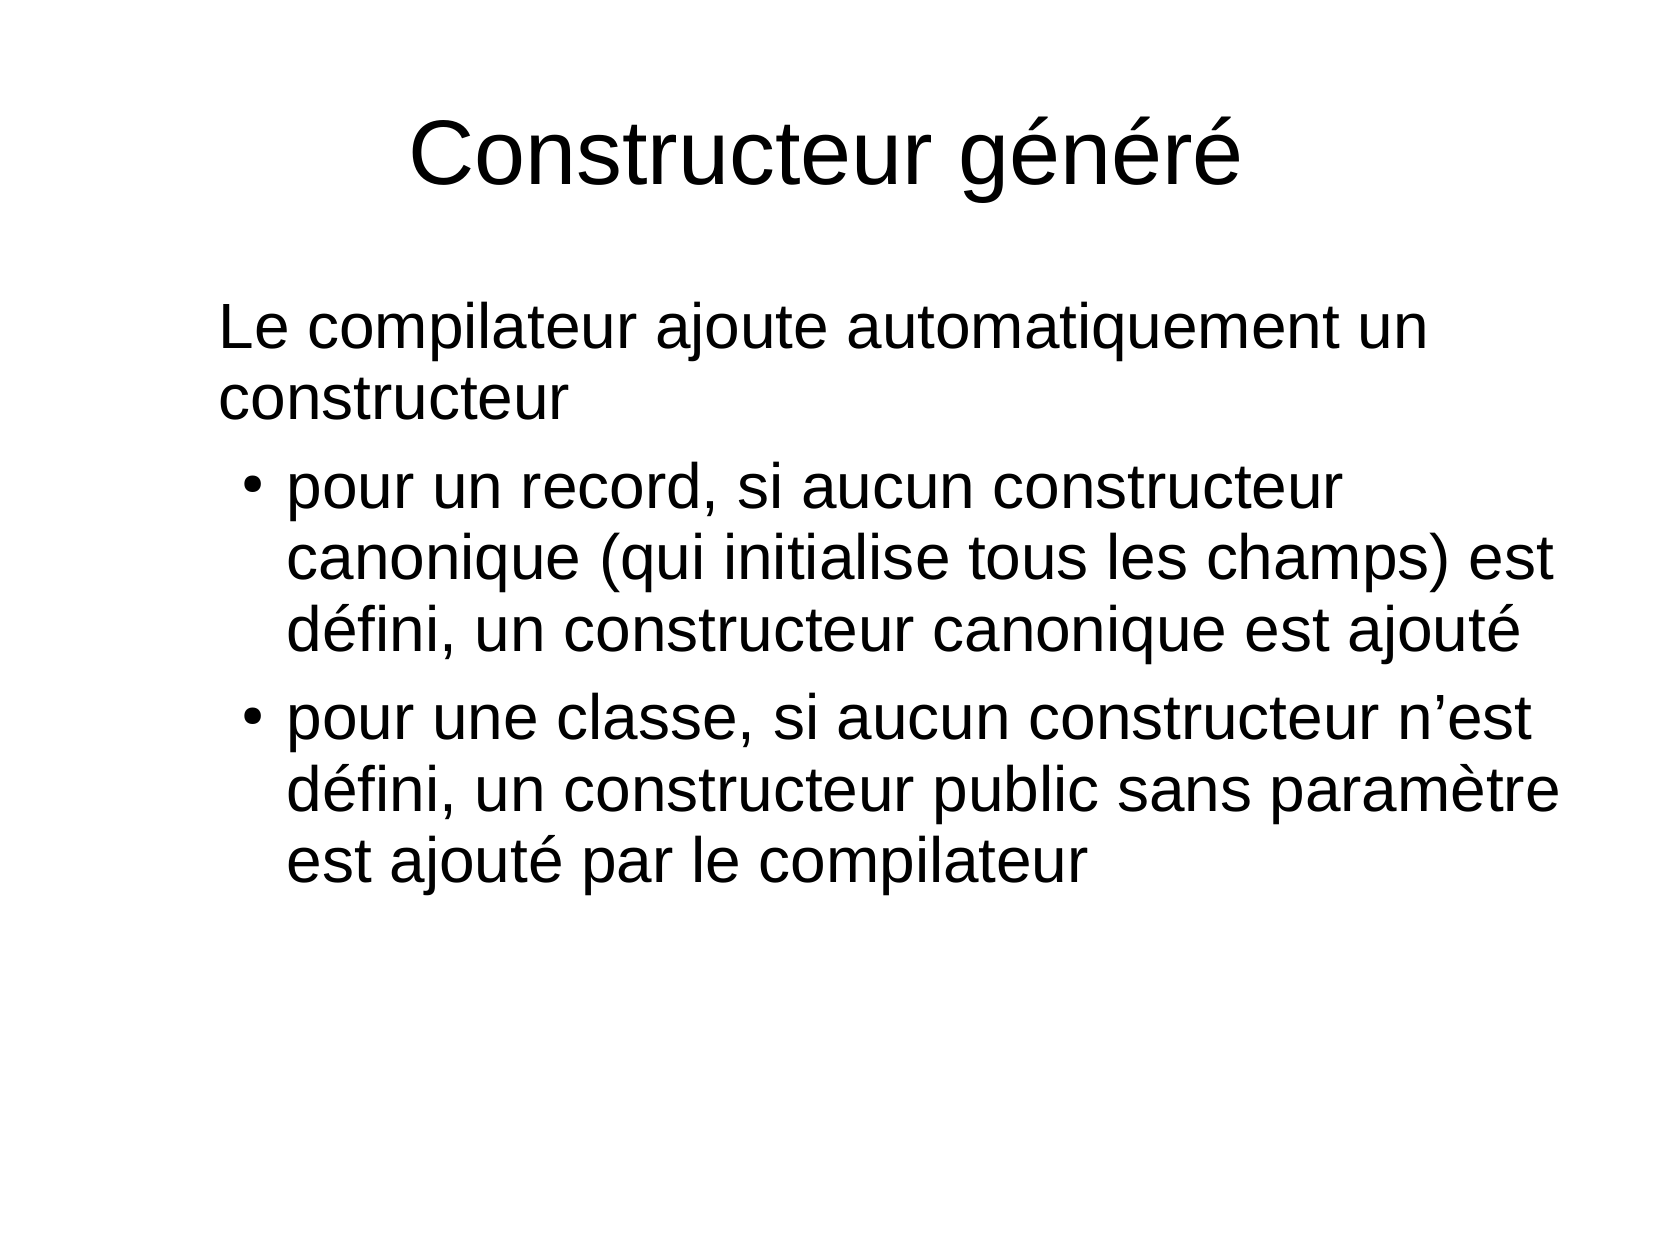

# Constructeur généré
Le compilateur ajoute automatiquement un constructeur
pour un record, si aucun constructeur canonique (qui initialise tous les champs) est défini, un constructeur canonique est ajouté
pour une classe, si aucun constructeur n’est défini, un constructeur public sans paramètre est ajouté par le compilateur